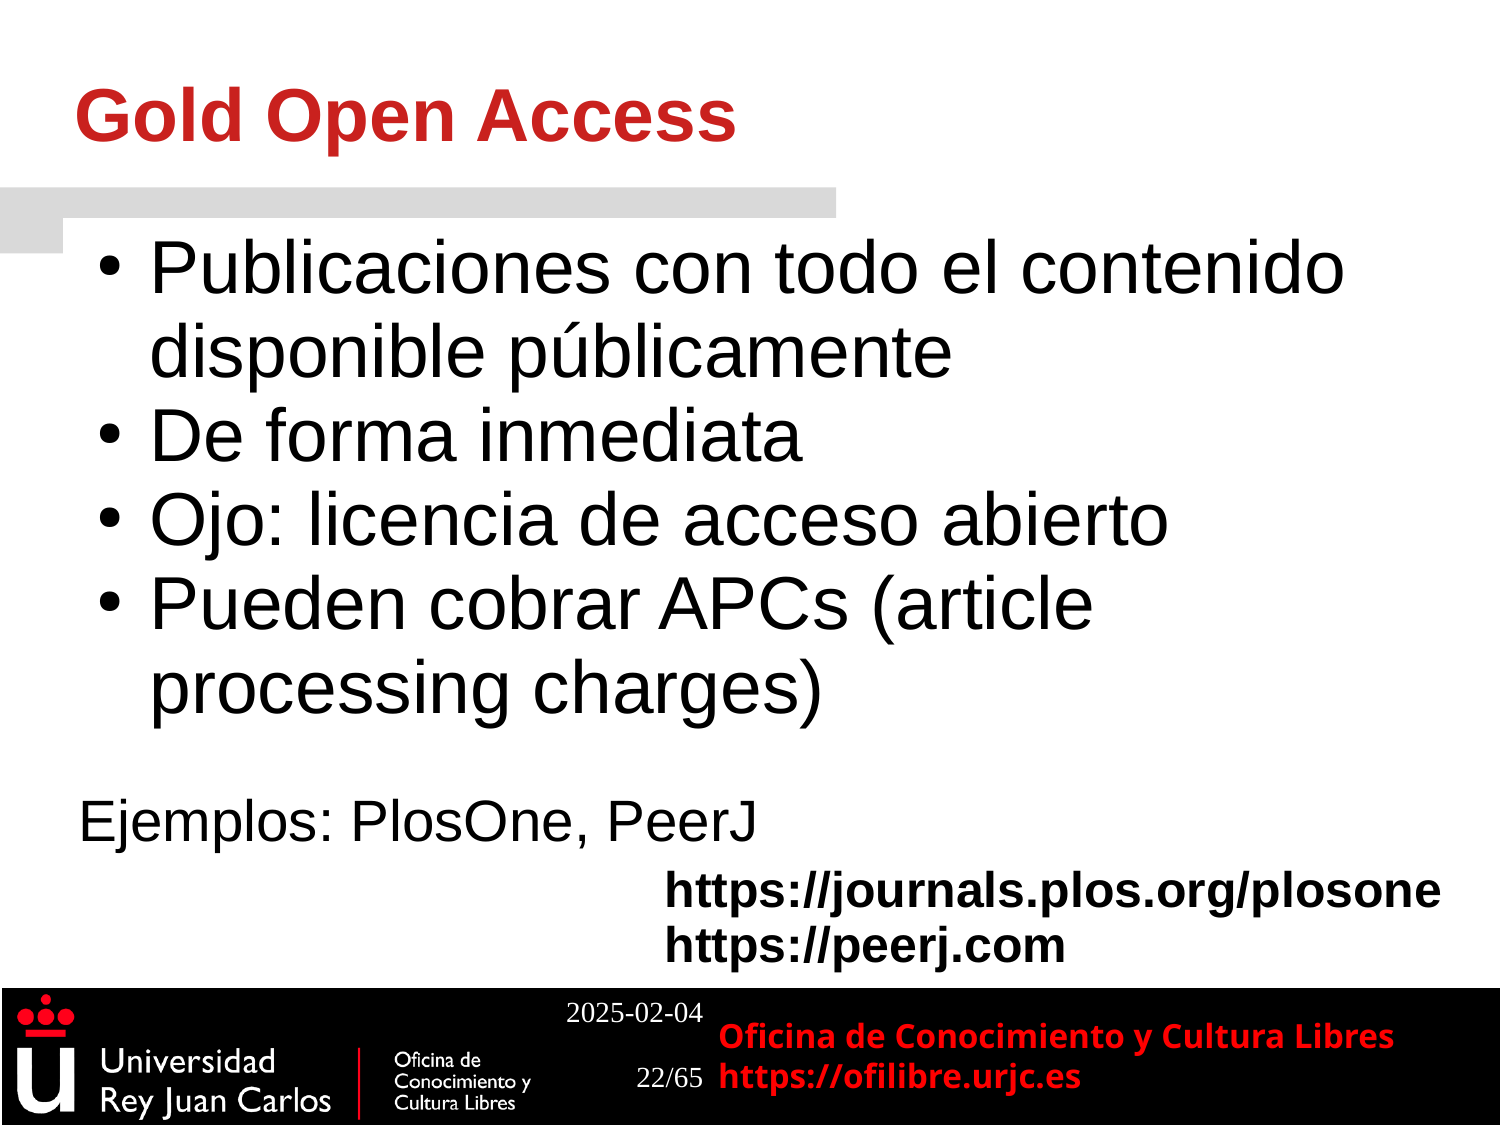

#
Gold Open Access
Publicaciones con todo el contenido disponible públicamente
De forma inmediata
Ojo: licencia de acceso abierto
Pueden cobrar APCs (article processing charges)
Ejemplos: PlosOne, PeerJ
https://journals.plos.org/plosone
https://peerj.com